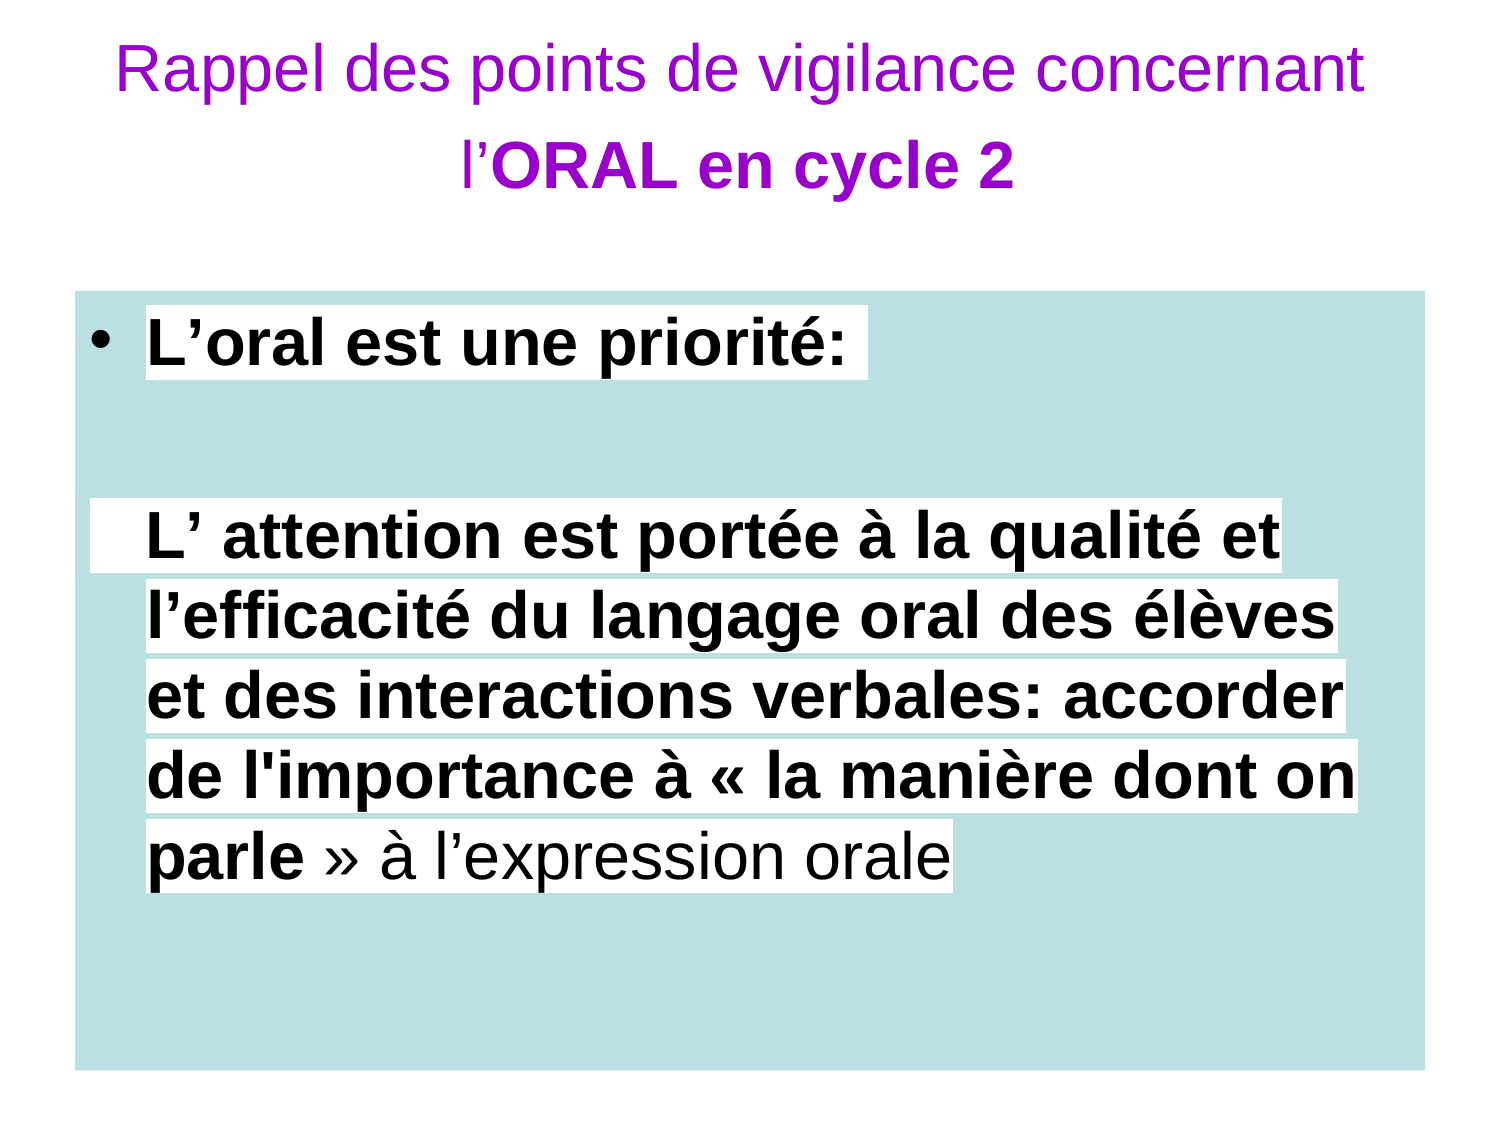

# Rappel des points de vigilance concernant l’ORAL en cycle 2
L’oral est une priorité:
 L’ attention est portée à la qualité et l’efficacité du langage oral des élèves et des interactions verbales: accorder de l'importance à « la manière dont on parle » à l’expression orale